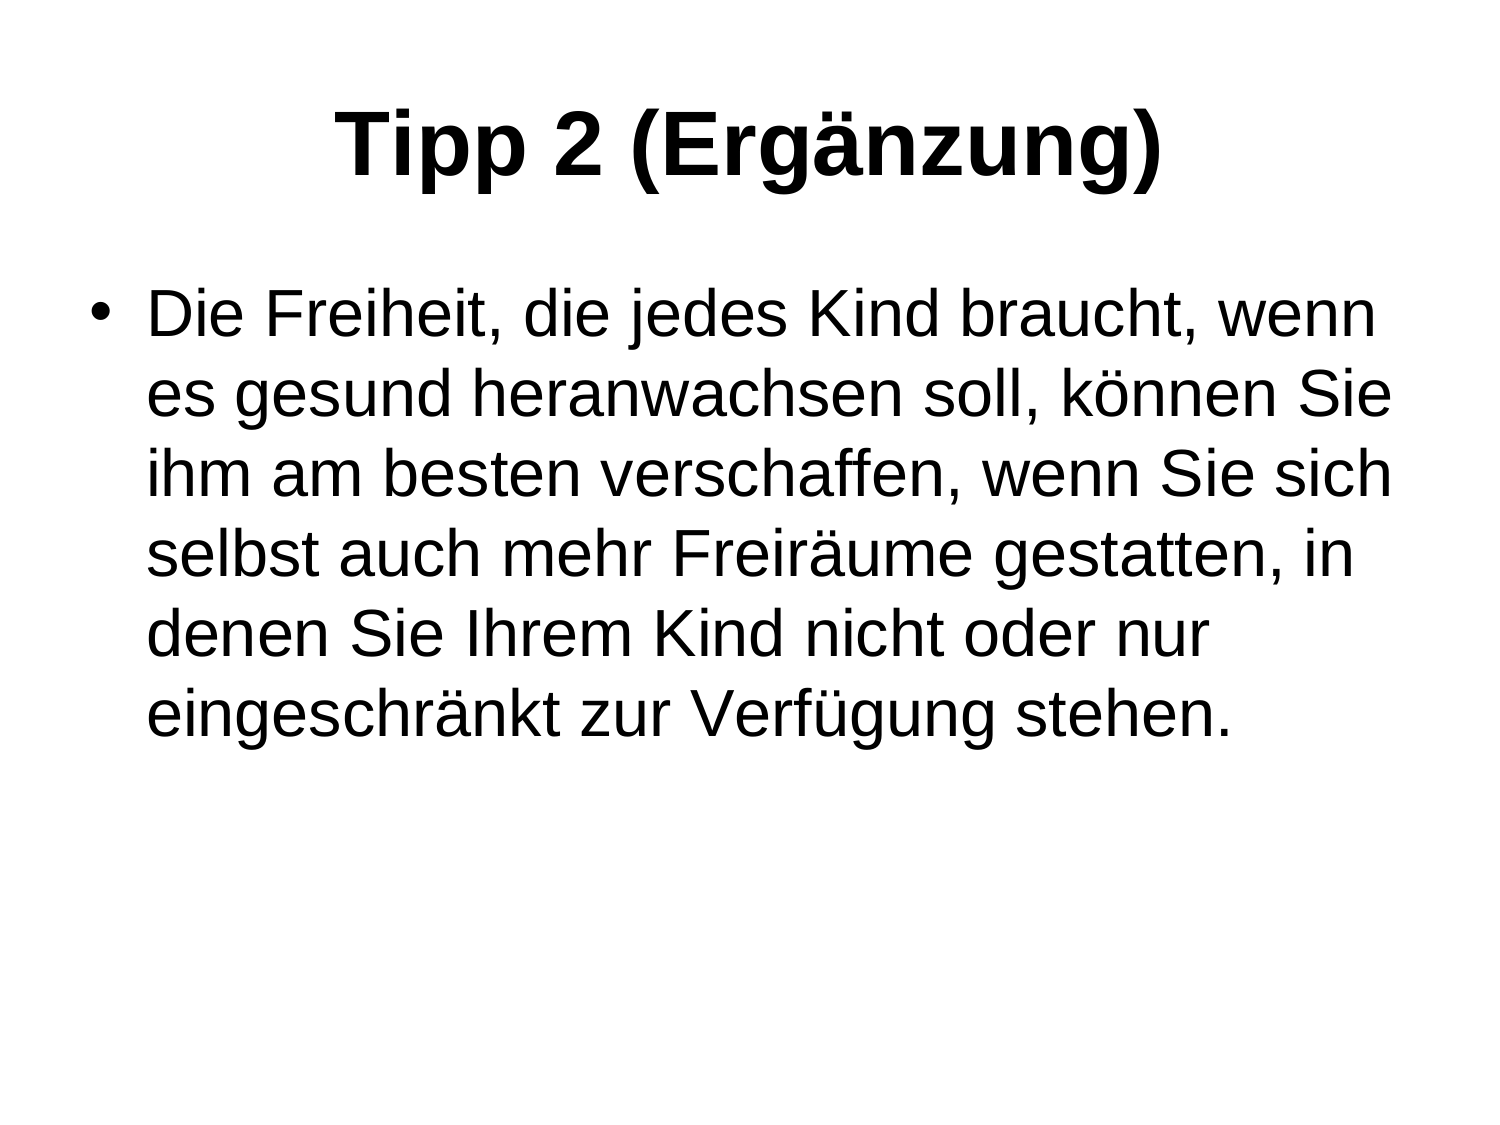

# Tipp 2 (Ergänzung)
Die Freiheit, die jedes Kind braucht, wenn es gesund heranwachsen soll, können Sie ihm am besten verschaffen, wenn Sie sich selbst auch mehr Freiräume gestatten, in denen Sie Ihrem Kind nicht oder nur eingeschränkt zur Verfügung stehen.